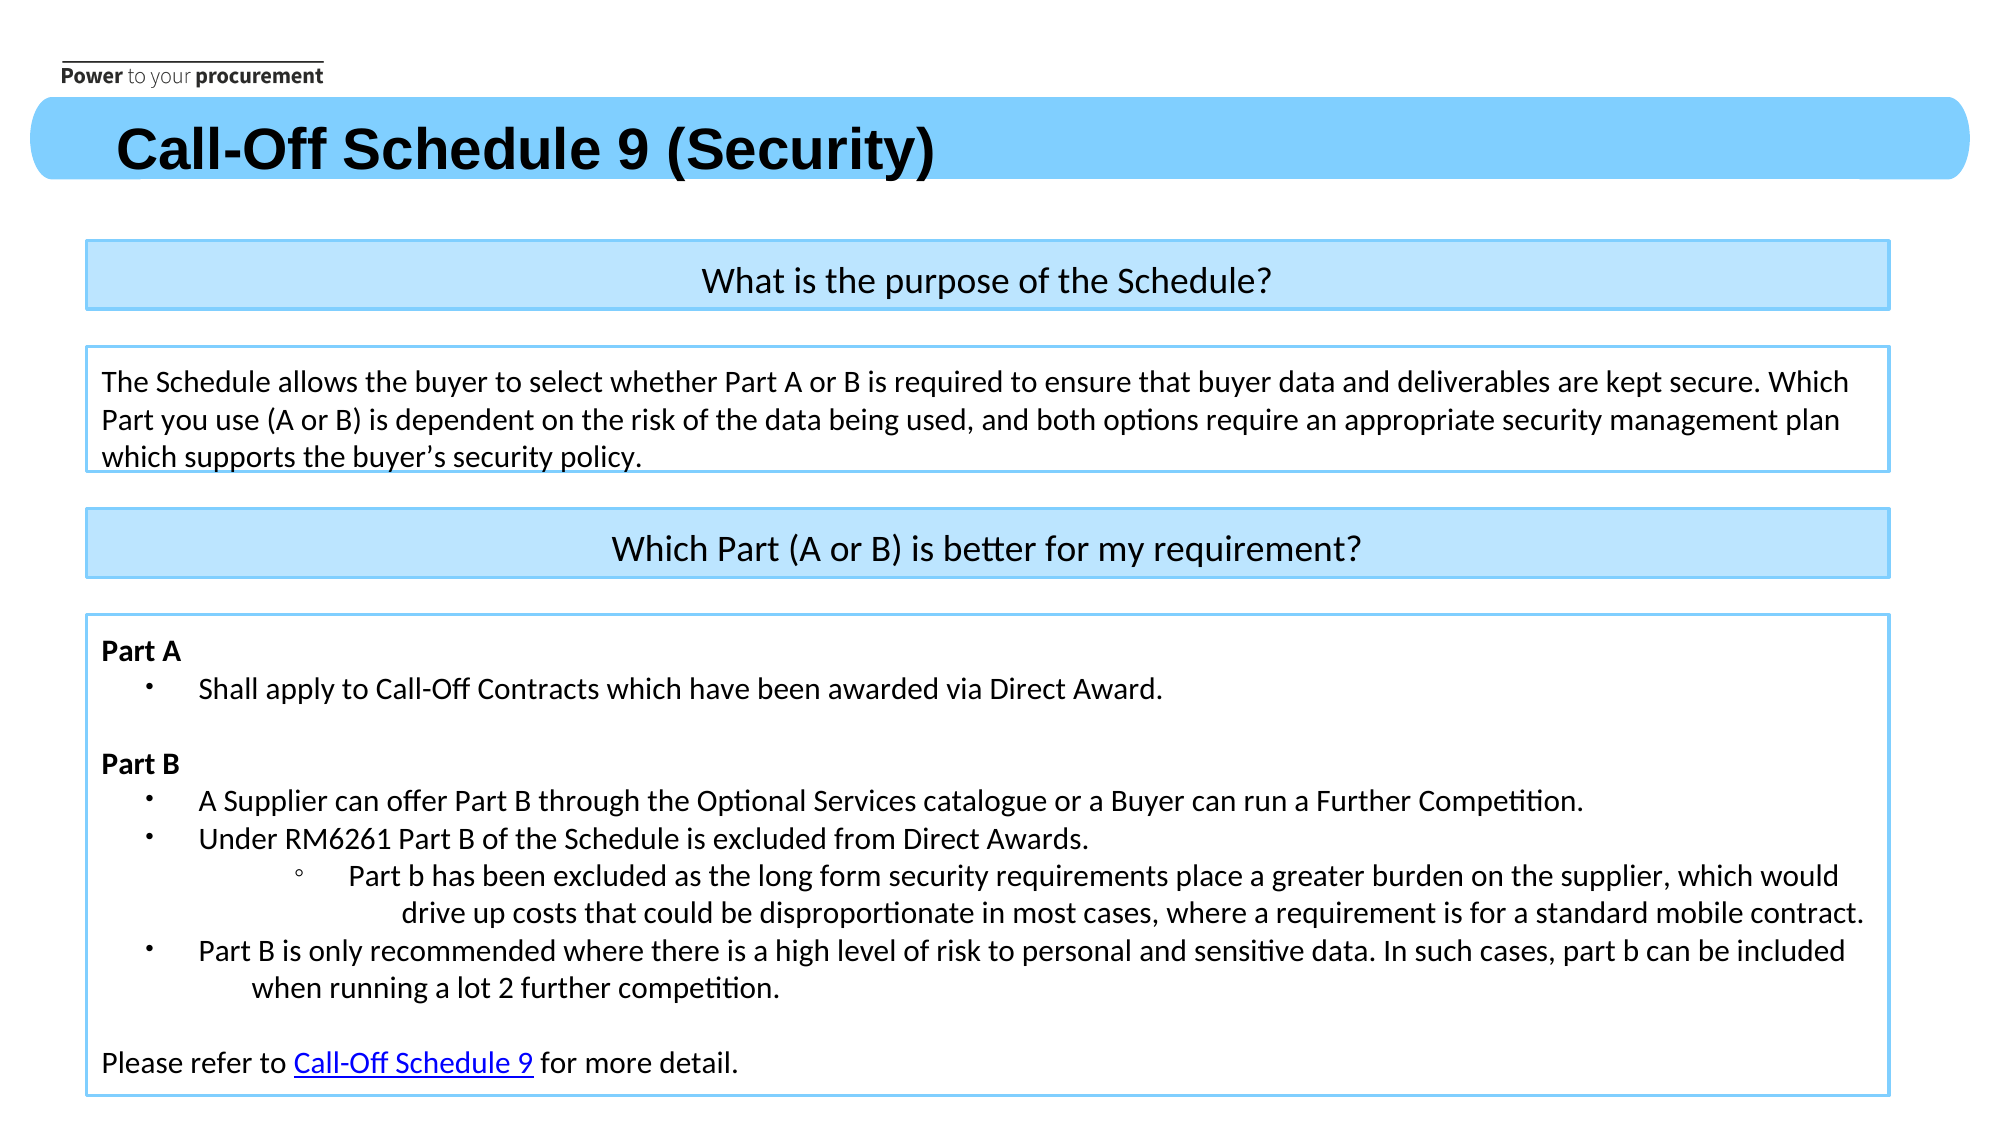

# Call-Off Schedule 9 (Security)
What is the purpose of the Schedule?
The Schedule allows the buyer to select whether Part A or B is required to ensure that buyer data and deliverables are kept secure. Which Part you use (A or B) is dependent on the risk of the data being used, and both options require an appropriate security management plan which supports the buyer’s security policy.
Which Part (A or B) is better for my requirement?
Part A
Shall apply to Call-Off Contracts which have been awarded via Direct Award.
Part B
A Supplier can offer Part B through the Optional Services catalogue or a Buyer can run a Further Competition.
Under RM6261 Part B of the Schedule is excluded from Direct Awards.
Part b has been excluded as the long form security requirements place a greater burden on the supplier, which would drive up costs that could be disproportionate in most cases, where a requirement is for a standard mobile contract.
Part B is only recommended where there is a high level of risk to personal and sensitive data. In such cases, part b can be included when running a lot 2 further competition.
Please refer to Call-Off Schedule 9 for more detail.